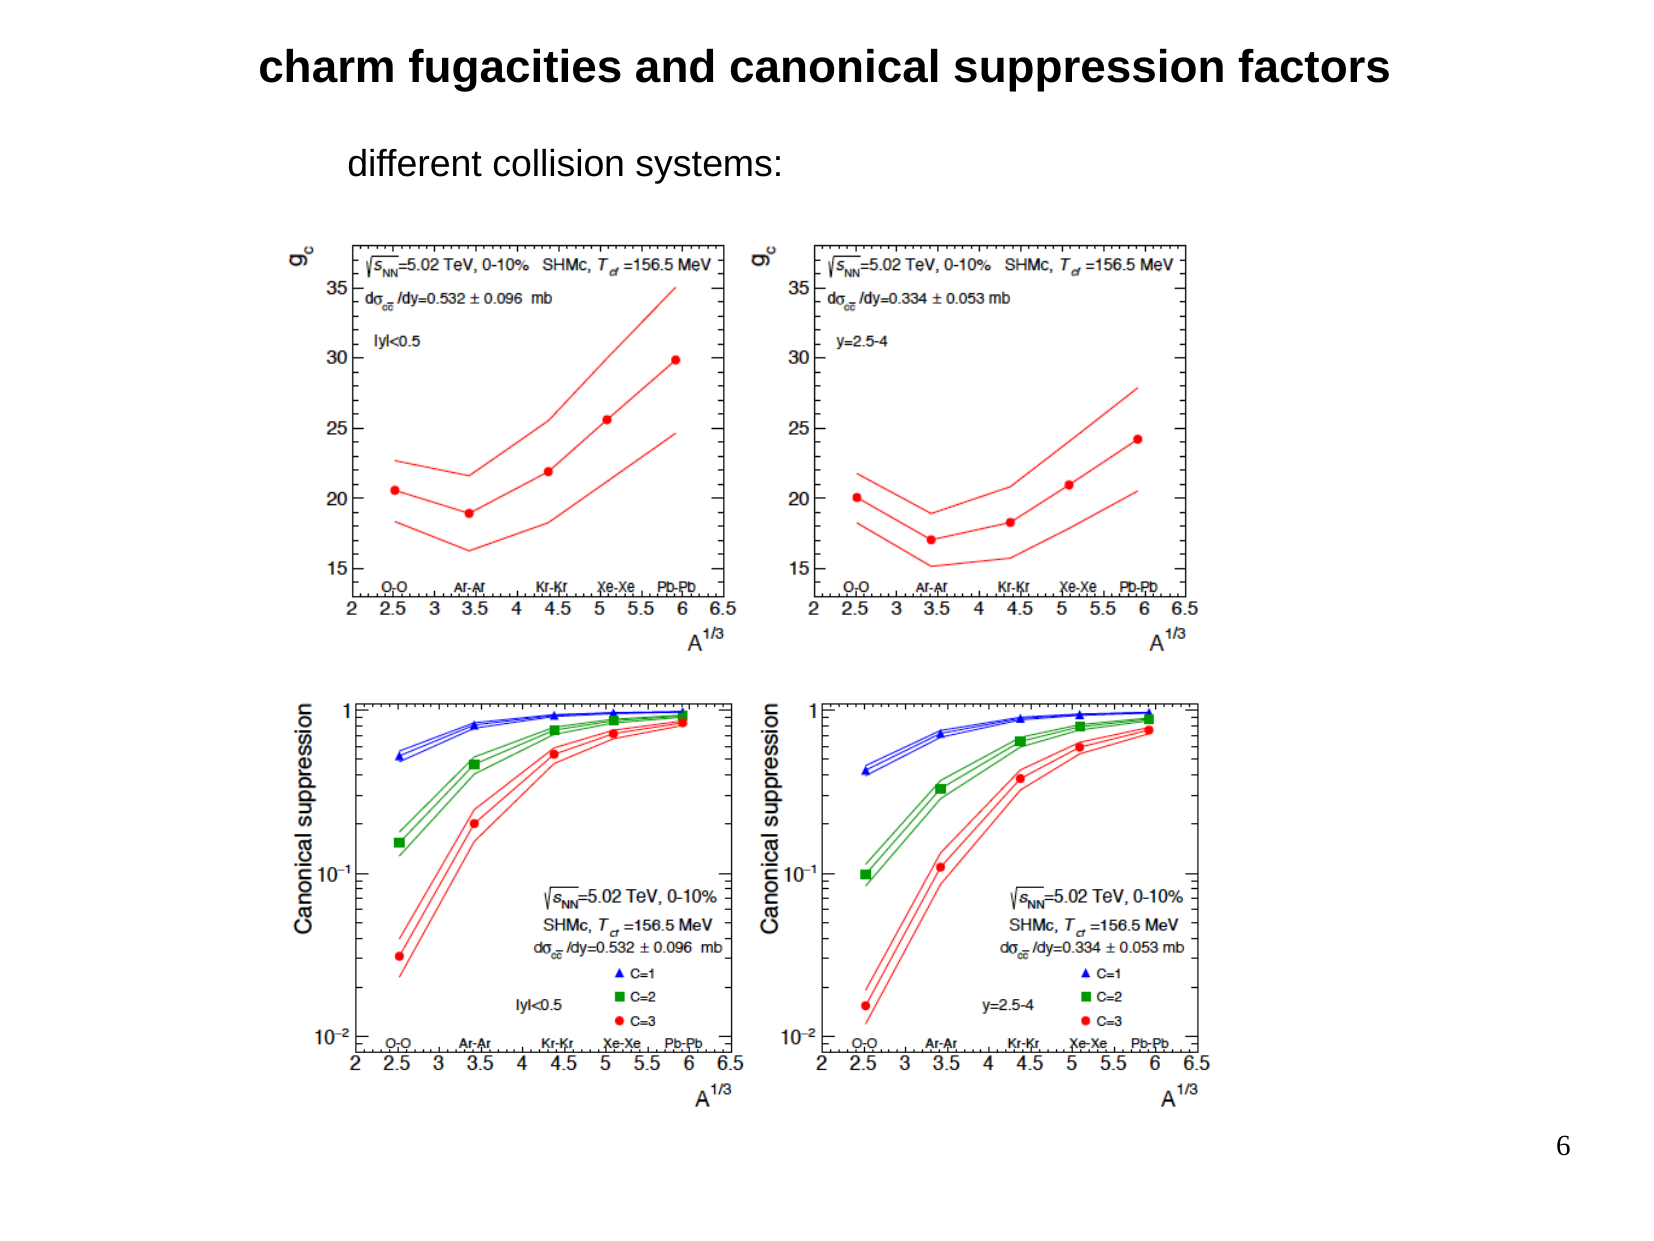

charm fugacities and canonical suppression factors
different collision systems:
6